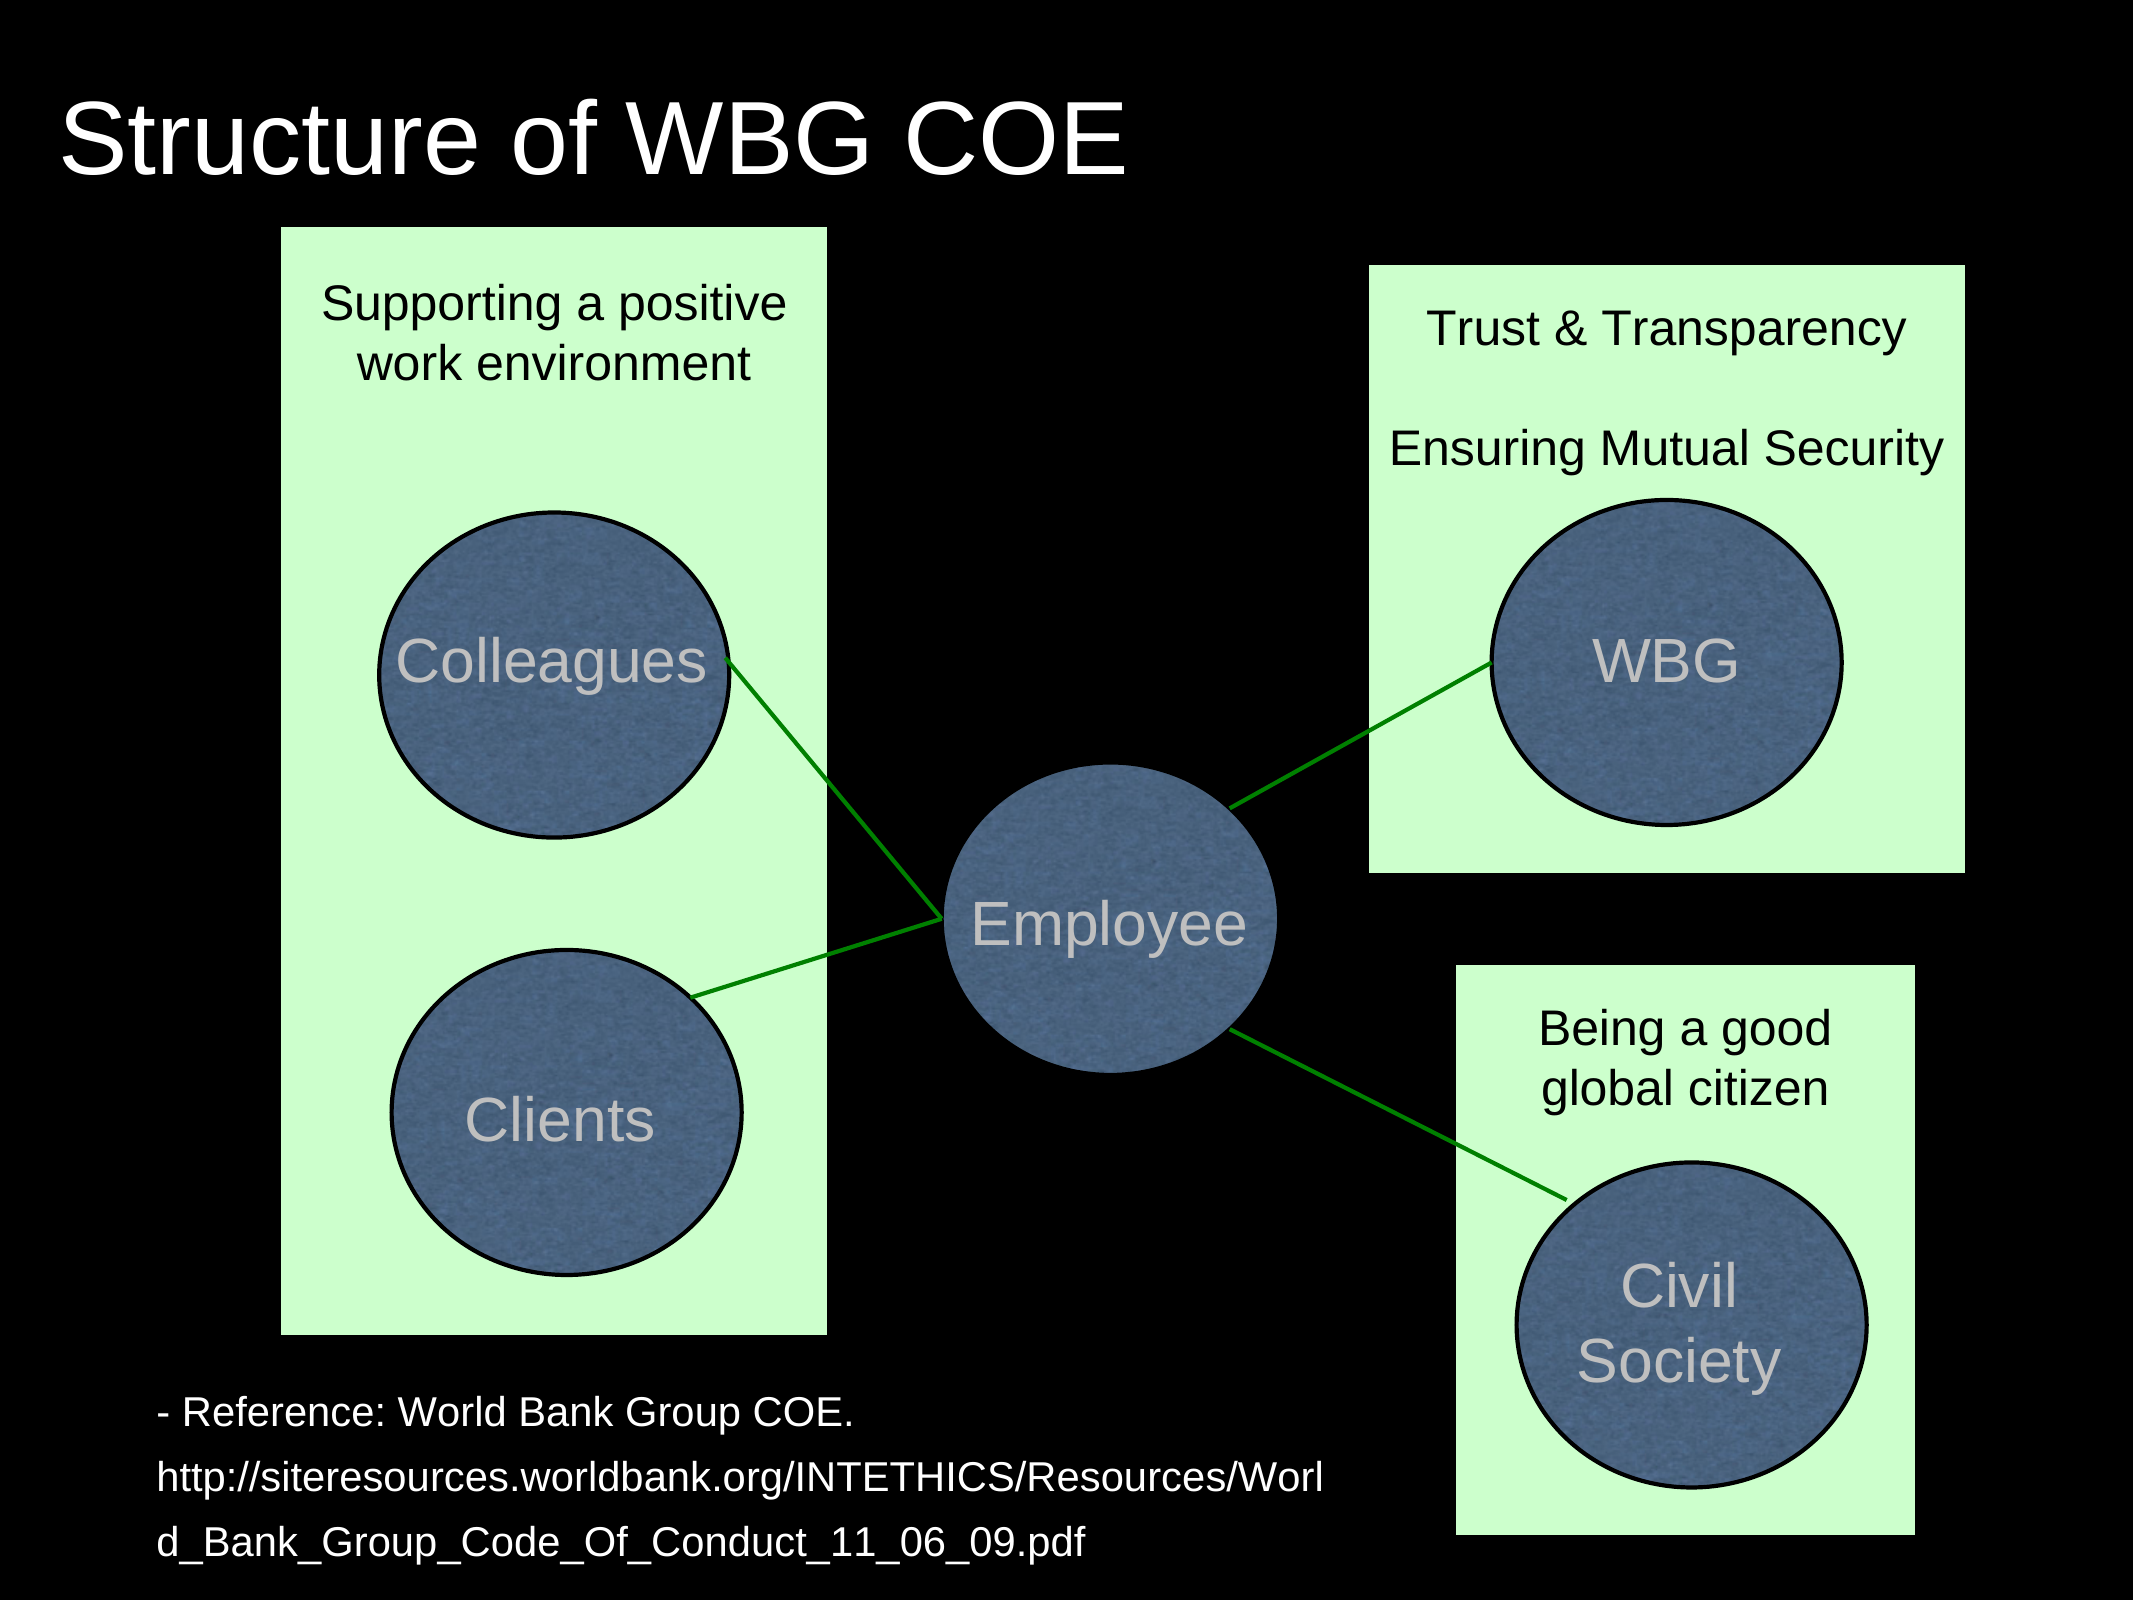

Structure of WBG COE
Supporting a positive work environment
Trust & Transparency
Ensuring Mutual Security
Colleagues
WBG
Employee
Being a good global citizen
Clients
Civil Society
- Reference: World Bank Group COE. http://siteresources.worldbank.org/INTETHICS/Resources/World_Bank_Group_Code_Of_Conduct_11_06_09.pdf